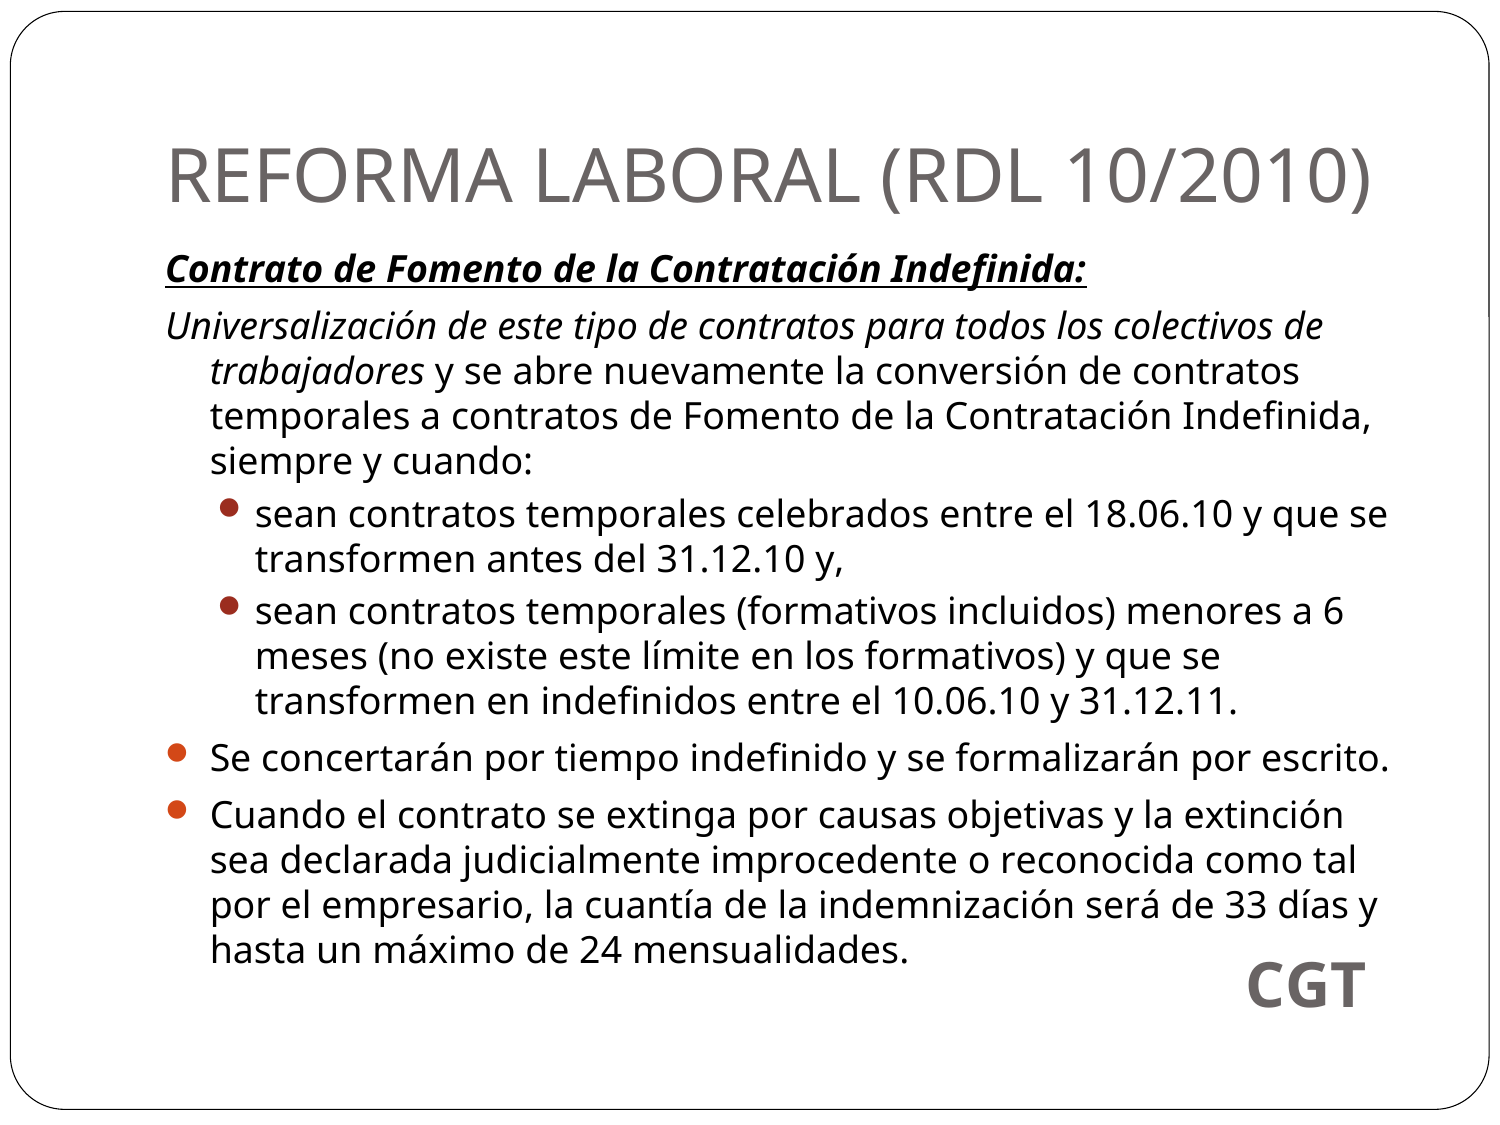

# REFORMA LABORAL (RDL 10/2010)
Contrato de Fomento de la Contratación Indefinida:
Universalización de este tipo de contratos para todos los colectivos de trabajadores y se abre nuevamente la conversión de contratos temporales a contratos de Fomento de la Contratación Indefinida, siempre y cuando:
sean contratos temporales celebrados entre el 18.06.10 y que se transformen antes del 31.12.10 y,
sean contratos temporales (formativos incluidos) menores a 6 meses (no existe este límite en los formativos) y que se transformen en indefinidos entre el 10.06.10 y 31.12.11.
Se concertarán por tiempo indefinido y se formalizarán por escrito.
Cuando el contrato se extinga por causas objetivas y la extinción sea declarada judicialmente improcedente o reconocida como tal por el empresario, la cuantía de la indemnización será de 33 días y hasta un máximo de 24 mensualidades.
CGT